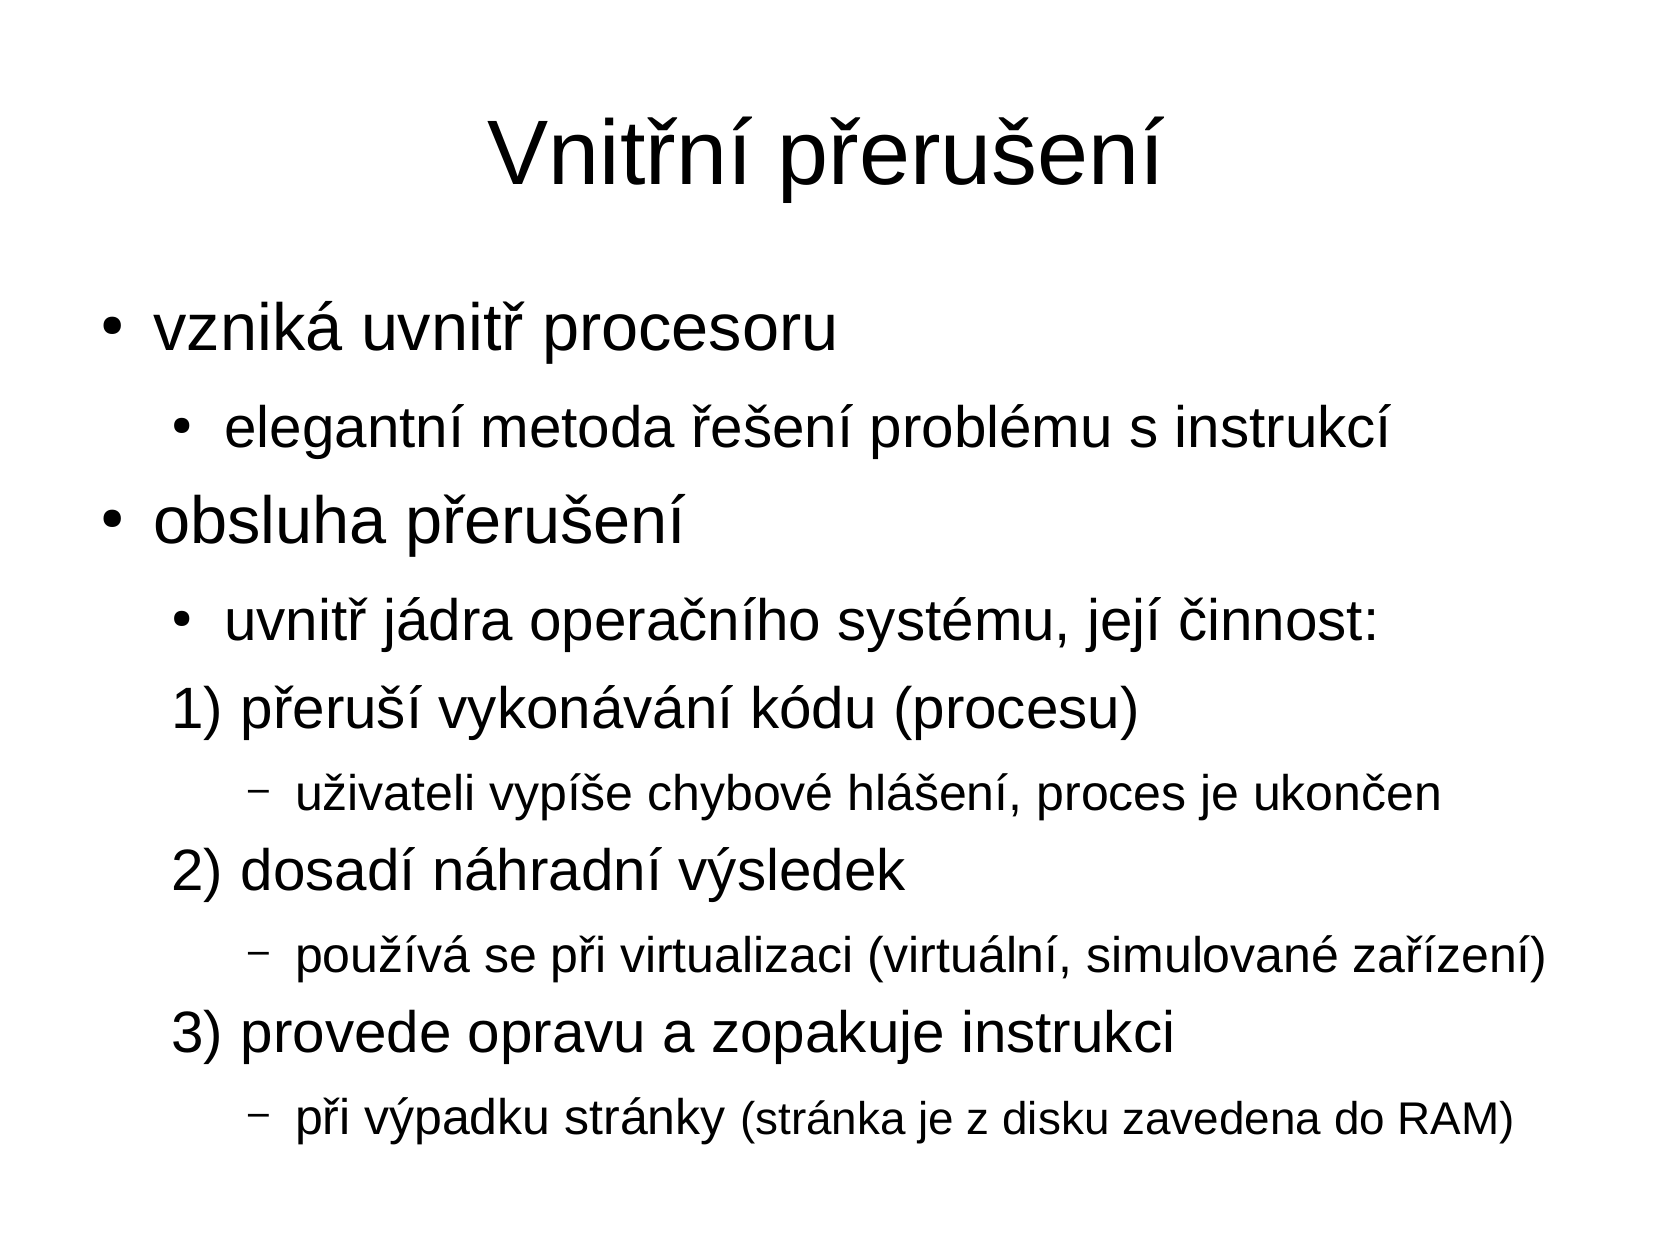

# Vnitřní přerušení
vzniká uvnitř procesoru
elegantní metoda řešení problému s instrukcí
obsluha přerušení
uvnitř jádra operačního systému, její činnost:
 přeruší vykonávání kódu (procesu)
uživateli vypíše chybové hlášení, proces je ukončen
 dosadí náhradní výsledek
používá se při virtualizaci (virtuální, simulované zařízení)
 provede opravu a zopakuje instrukci
při výpadku stránky (stránka je z disku zavedena do RAM)